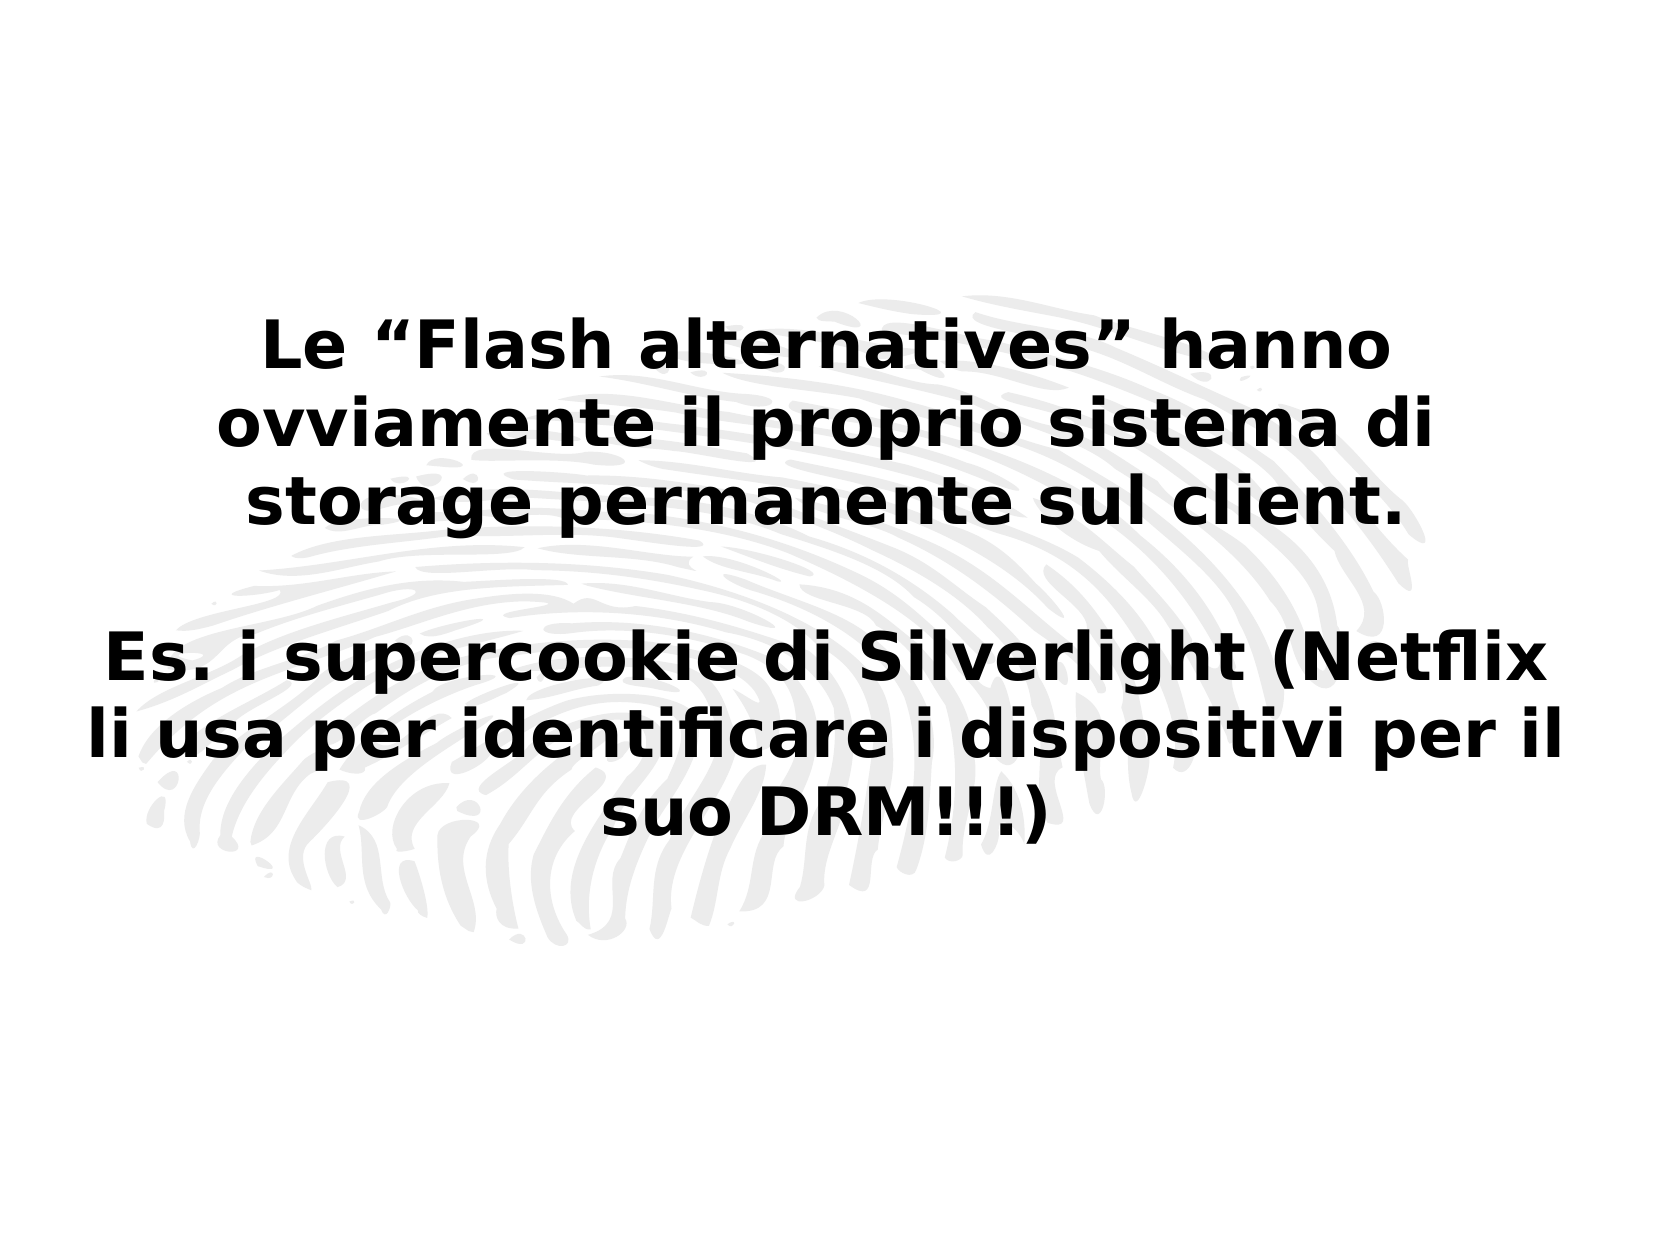

# Le “Flash alternatives” hanno ovviamente il proprio sistema di storage permanente sul client.
Es. i supercookie di Silverlight (Netflix li usa per identificare i dispositivi per il suo DRM!!!)